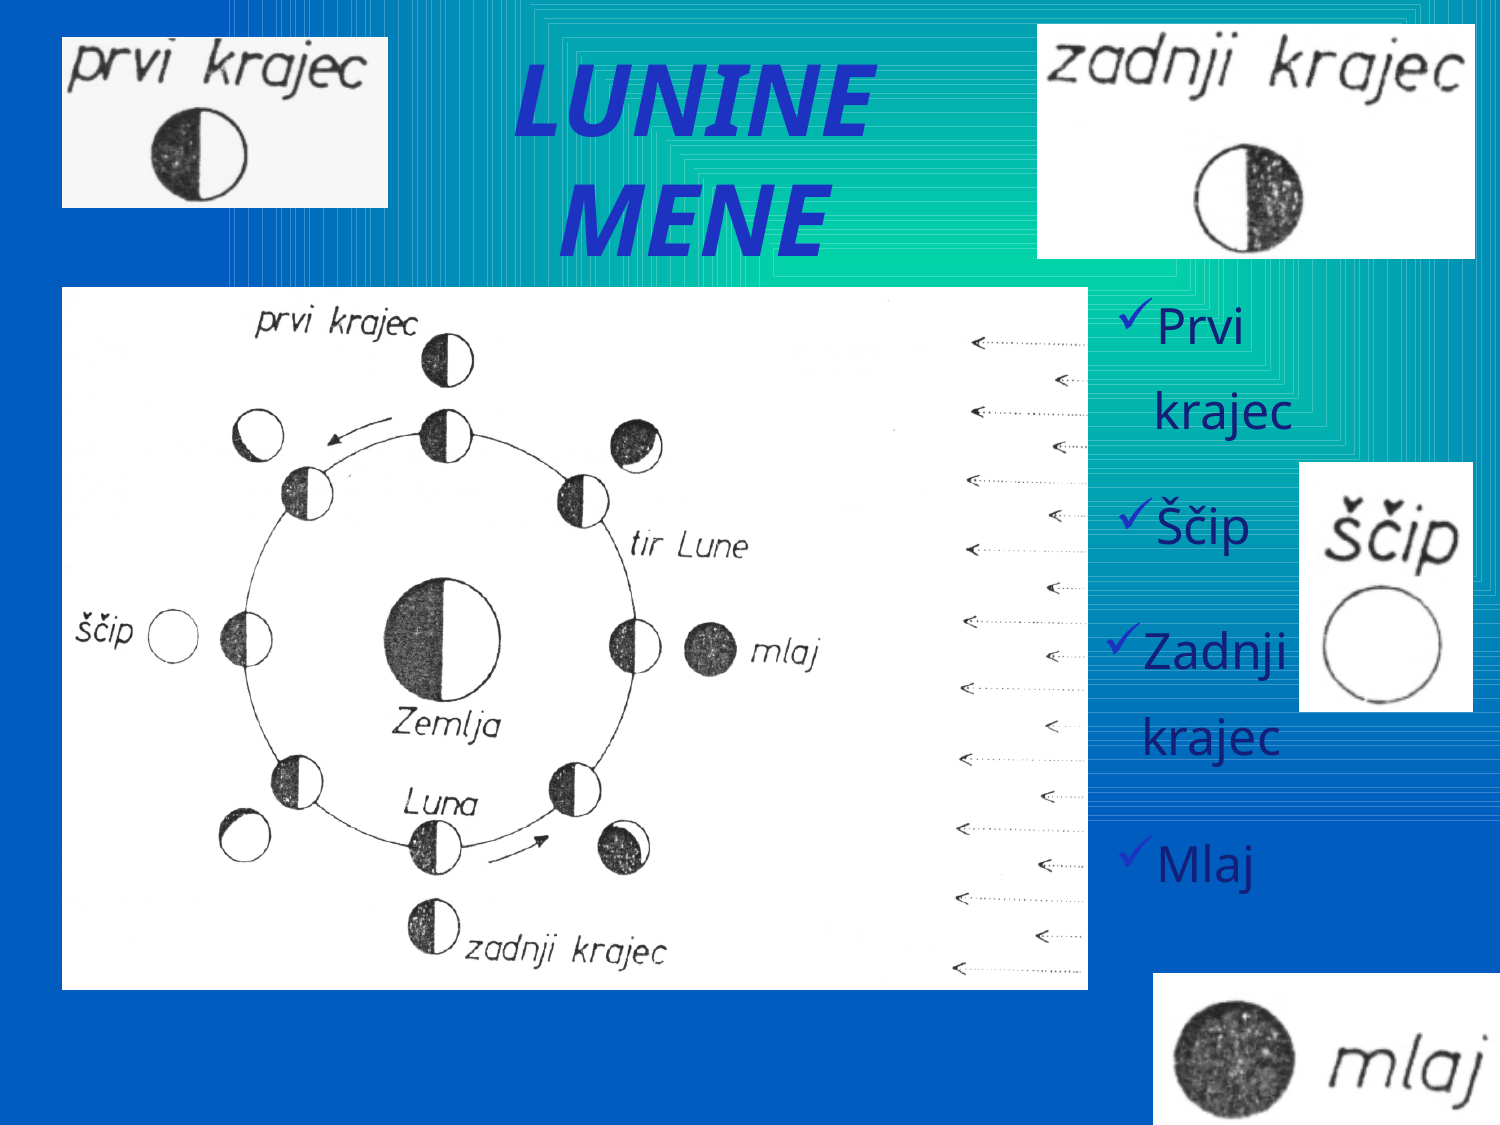

# LUNINE MENE
Prvi
 krajec
Ščip
Zadnji
 krajec
Mlaj